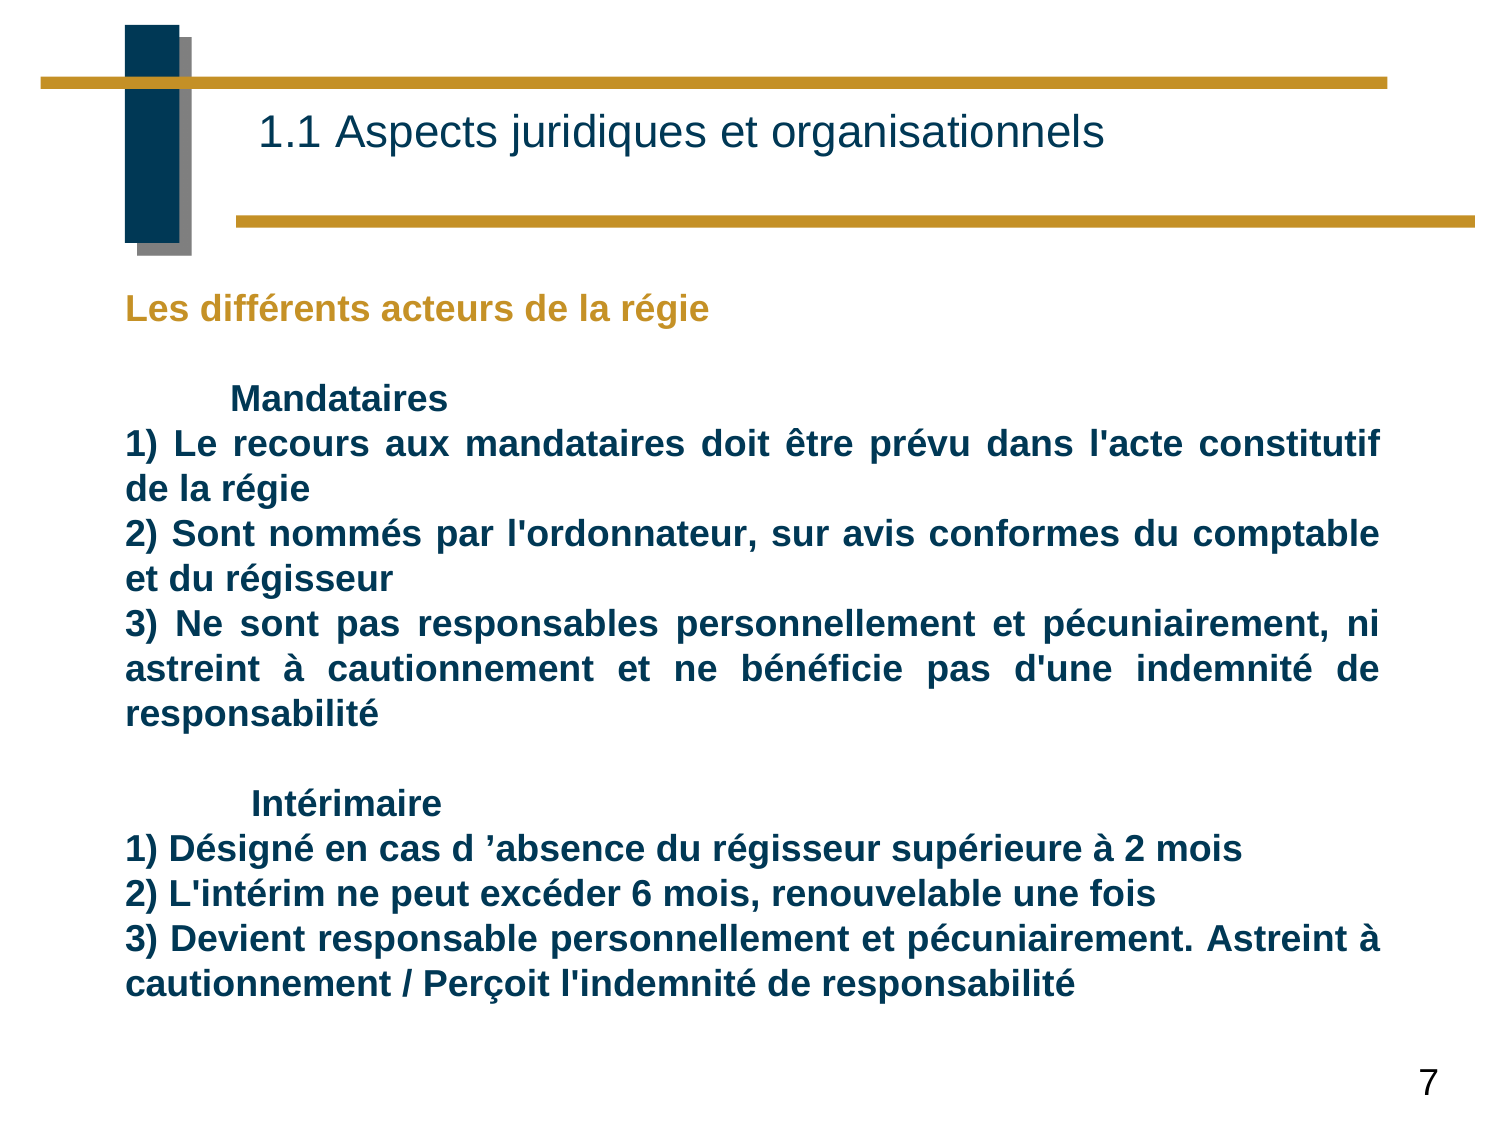

# 1.1 Aspects juridiques et organisationnels
Les différents acteurs de la régie
 Mandataires
1) Le recours aux mandataires doit être prévu dans l'acte constitutif de la régie
2) Sont nommés par l'ordonnateur, sur avis conformes du comptable et du régisseur
3) Ne sont pas responsables personnellement et pécuniairement, ni astreint à cautionnement et ne bénéficie pas d'une indemnité de responsabilité
 Intérimaire
1) Désigné en cas d ’absence du régisseur supérieure à 2 mois
2) L'intérim ne peut excéder 6 mois, renouvelable une fois
3) Devient responsable personnellement et pécuniairement. Astreint à cautionnement / Perçoit l'indemnité de responsabilité
1.1 - Aspects juridiques et organisationnels
 7